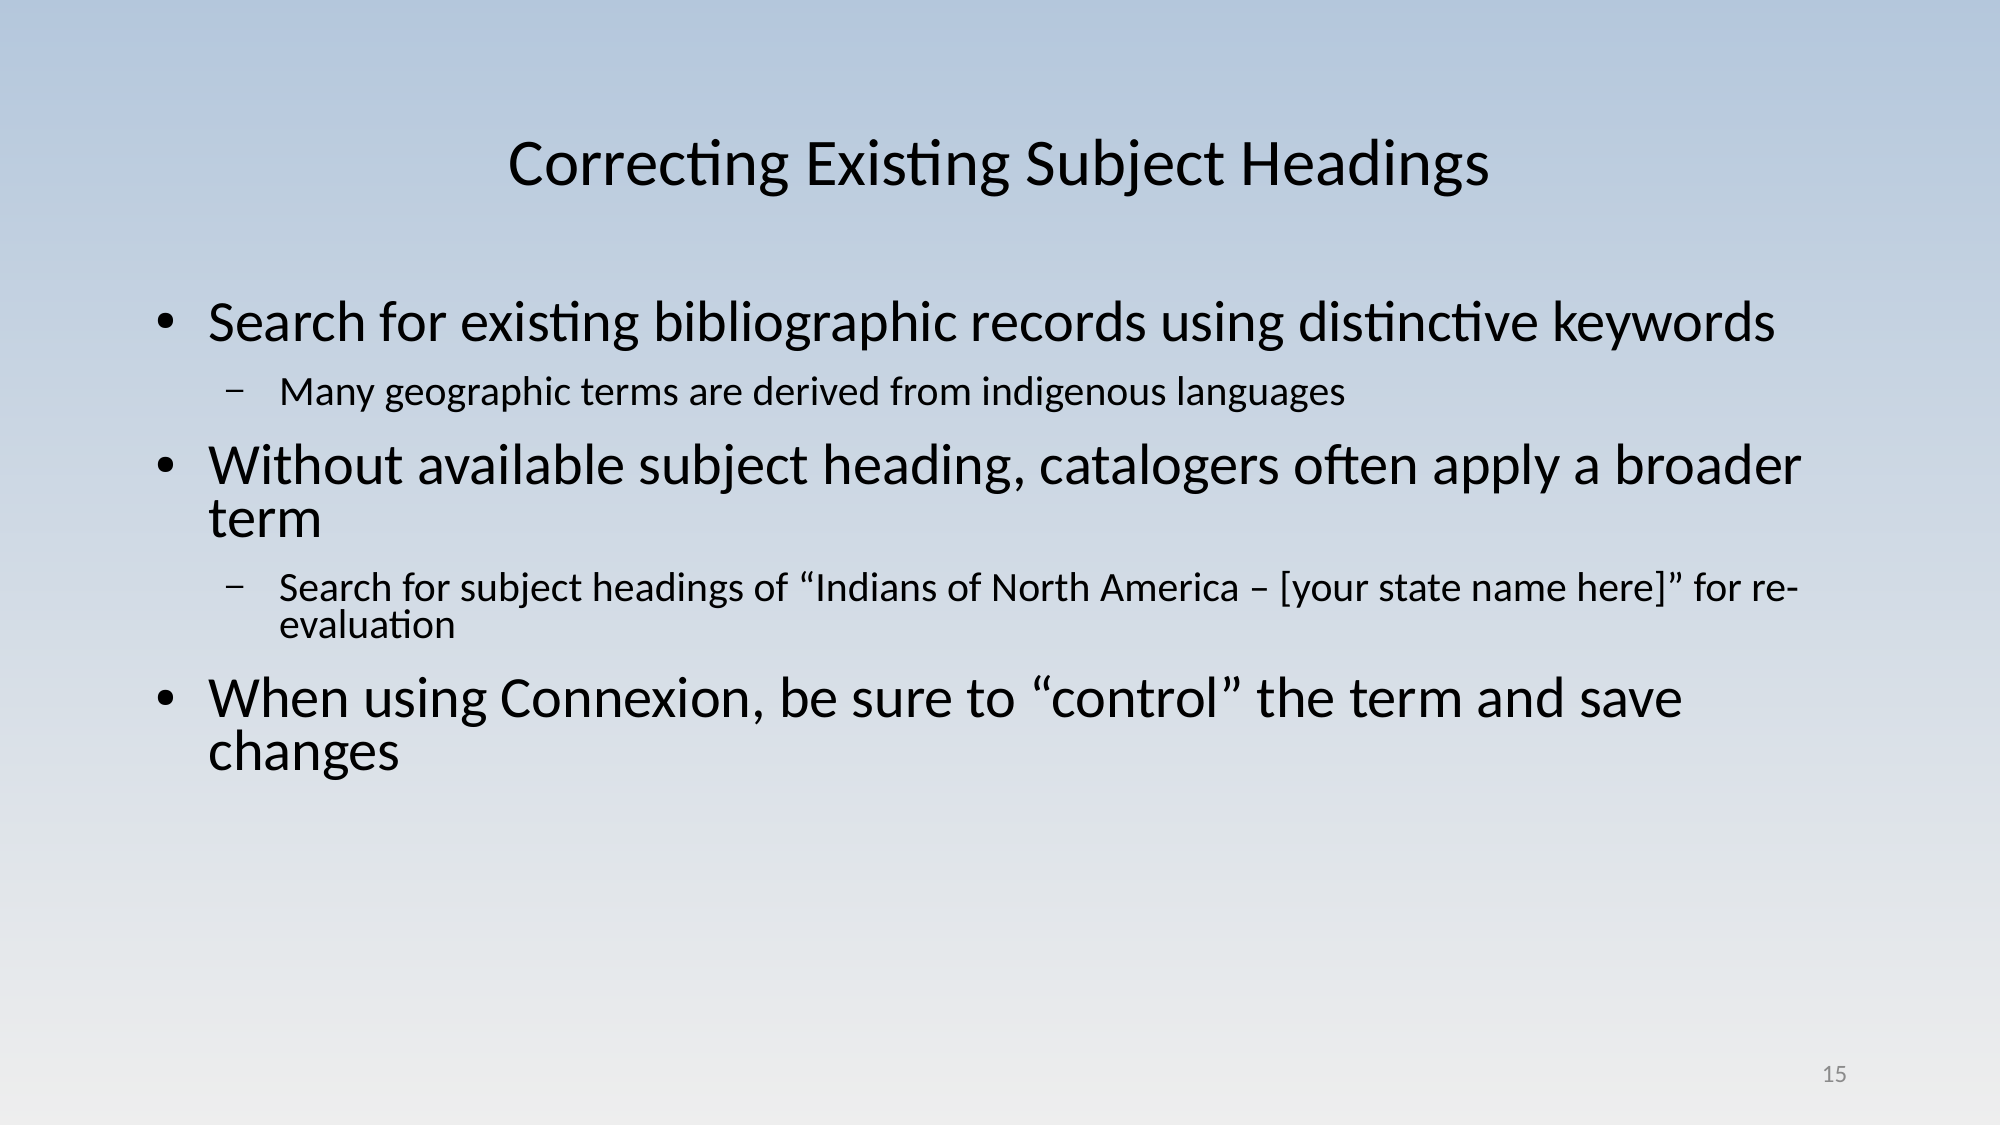

# Correcting Existing Subject Headings
Search for existing bibliographic records using distinctive keywords
Many geographic terms are derived from indigenous languages
Without available subject heading, catalogers often apply a broader term
Search for subject headings of “Indians of North America – [your state name here]” for re-evaluation
When using Connexion, be sure to “control” the term and save changes
15